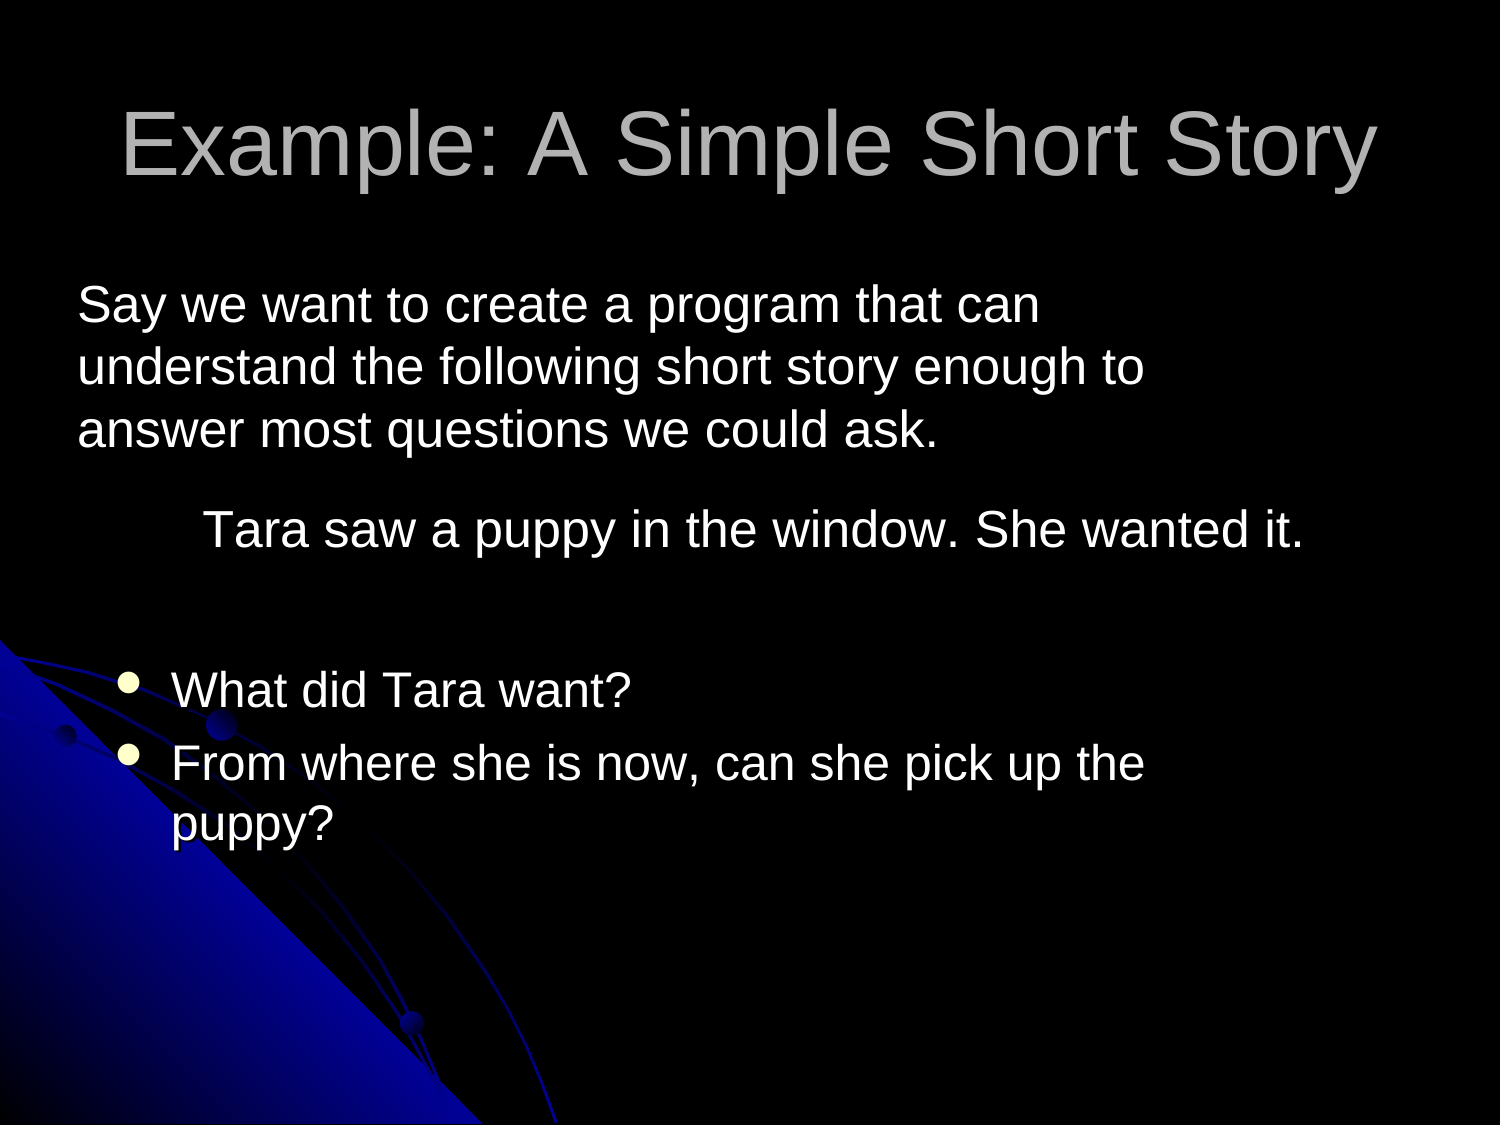

# Example: A Simple Short Story
Say we want to create a program that can understand the following short story enough to answer most questions we could ask.
Tara saw a puppy in the window. She wanted it.
What did Tara want?
From where she is now, can she pick up the puppy?